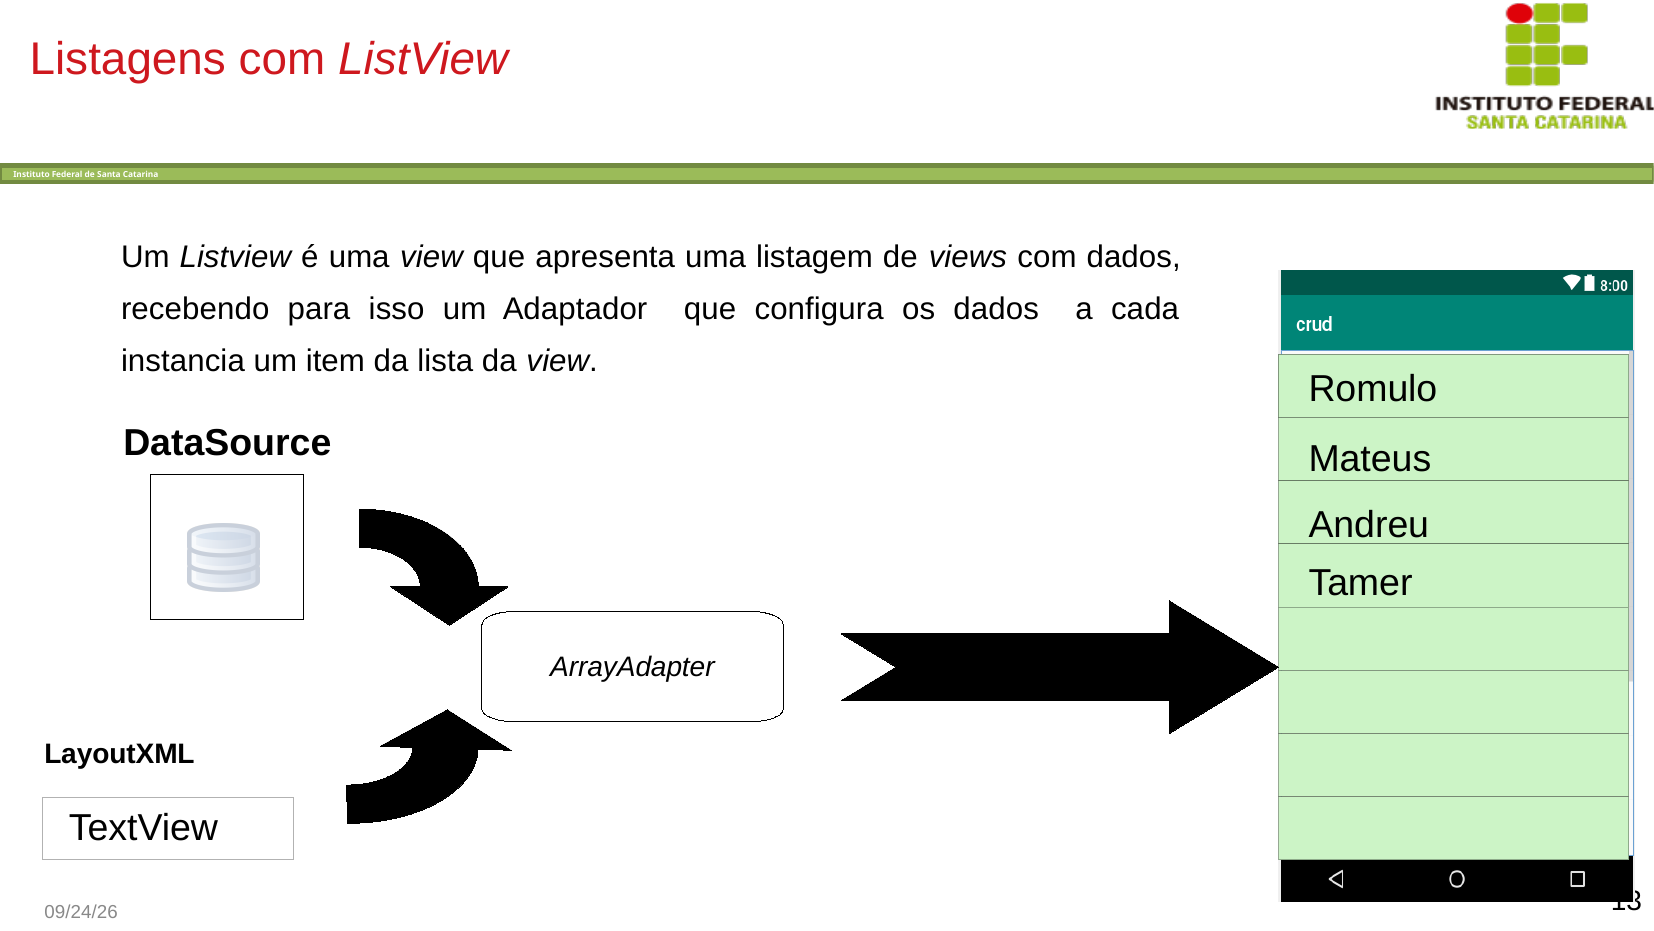

# Listagens com ListView
Um Listview é uma view que apresenta uma listagem de views com dados, recebendo para isso um Adaptador que configura os dados a cada instancia um item da lista da view.
Romulo
Romulo
Mateus
DataSource
Andreu
Tamer
ArrayAdapter
LayoutXML
TextView